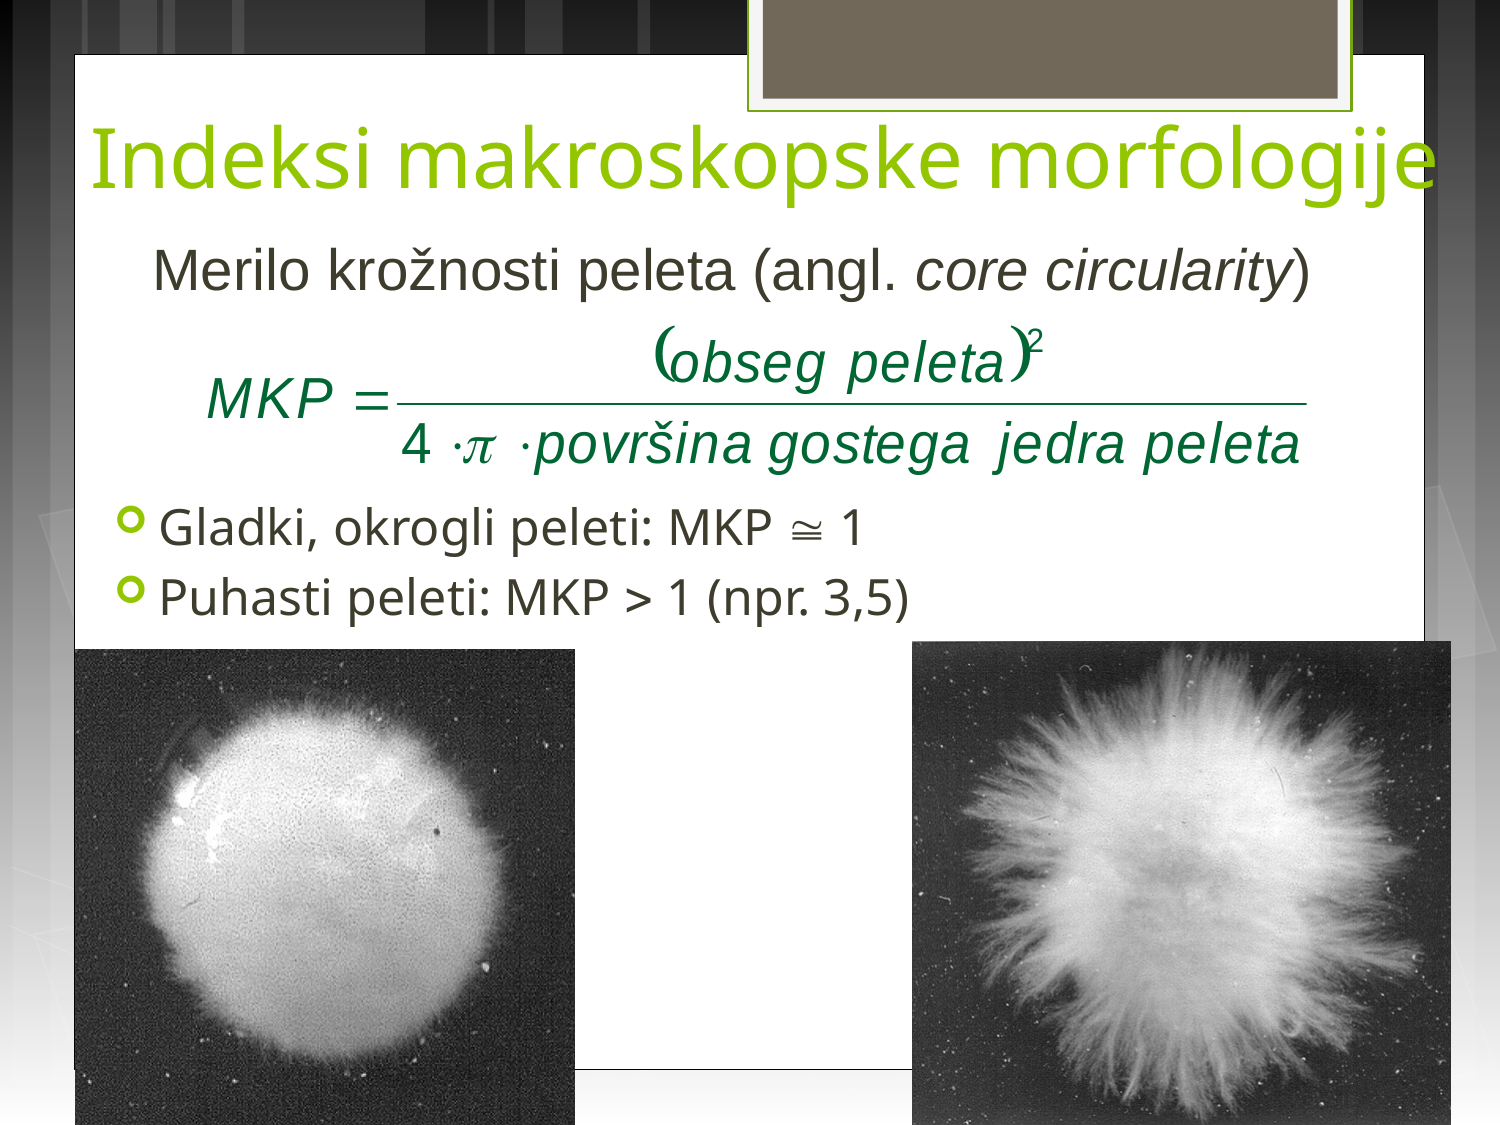

# Indeksi makroskopske morfologije
Merilo krožnosti peleta (angl. core circularity)
Gladki, okrogli peleti: MKP  1
Puhasti peleti: MKP  1 (npr. 3,5)